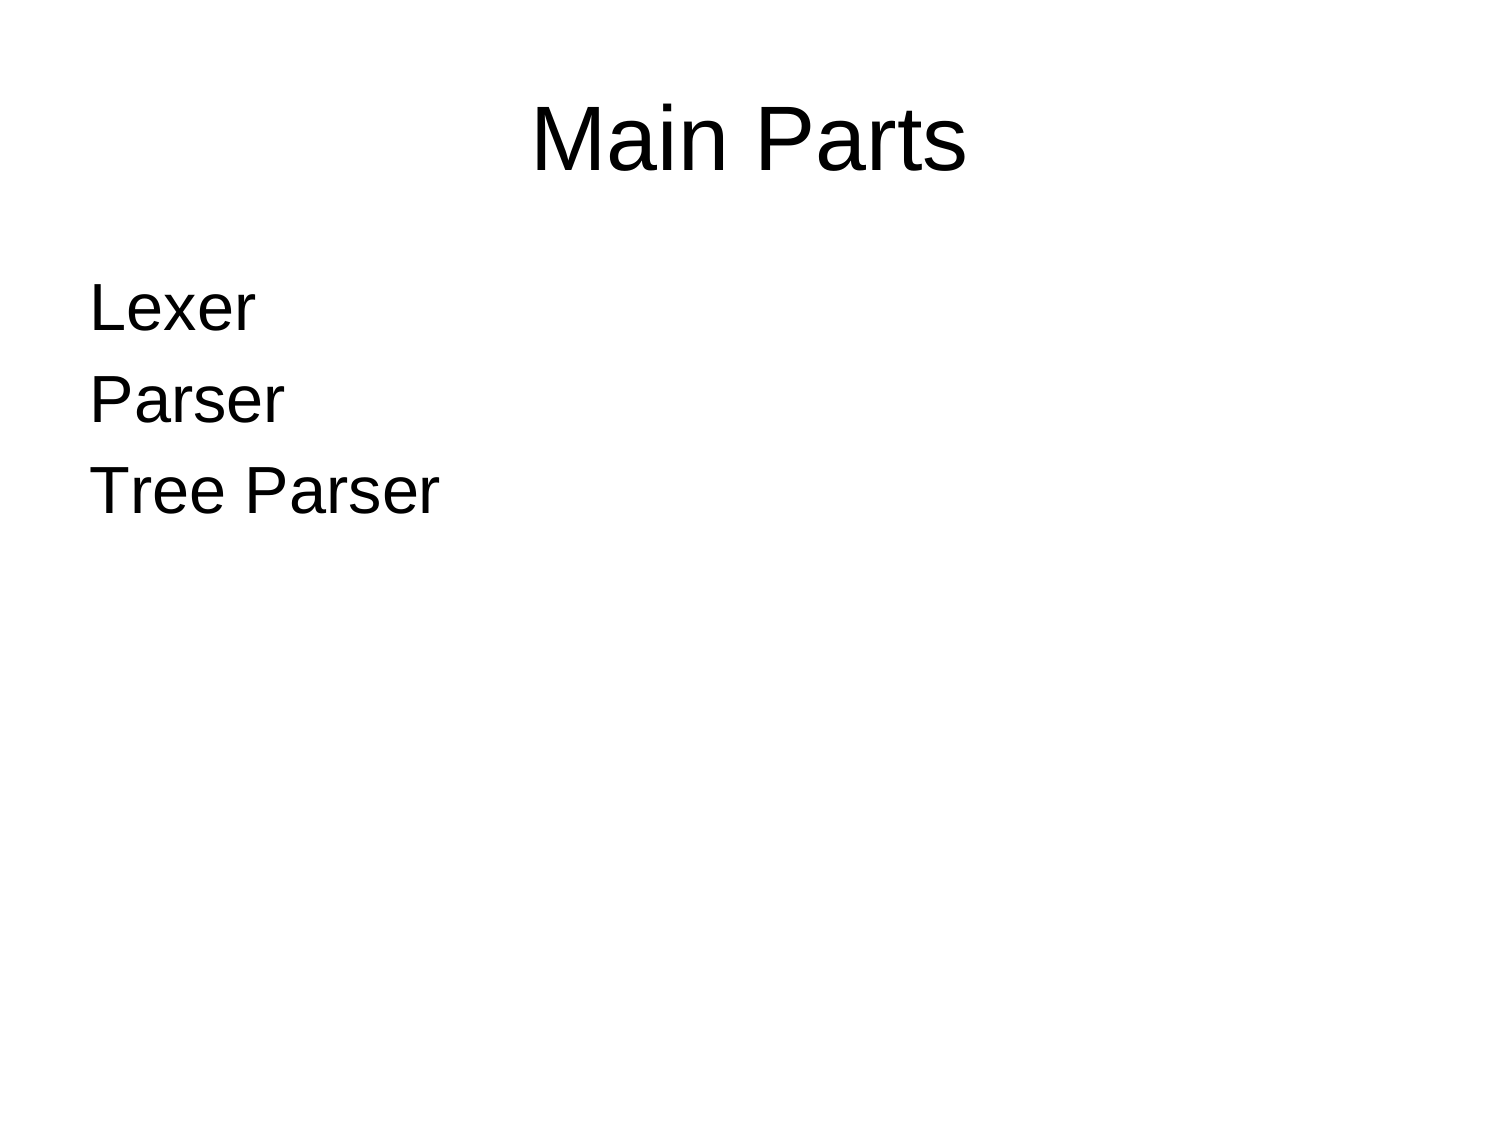

# Main Parts
Lexer
Parser
Tree Parser